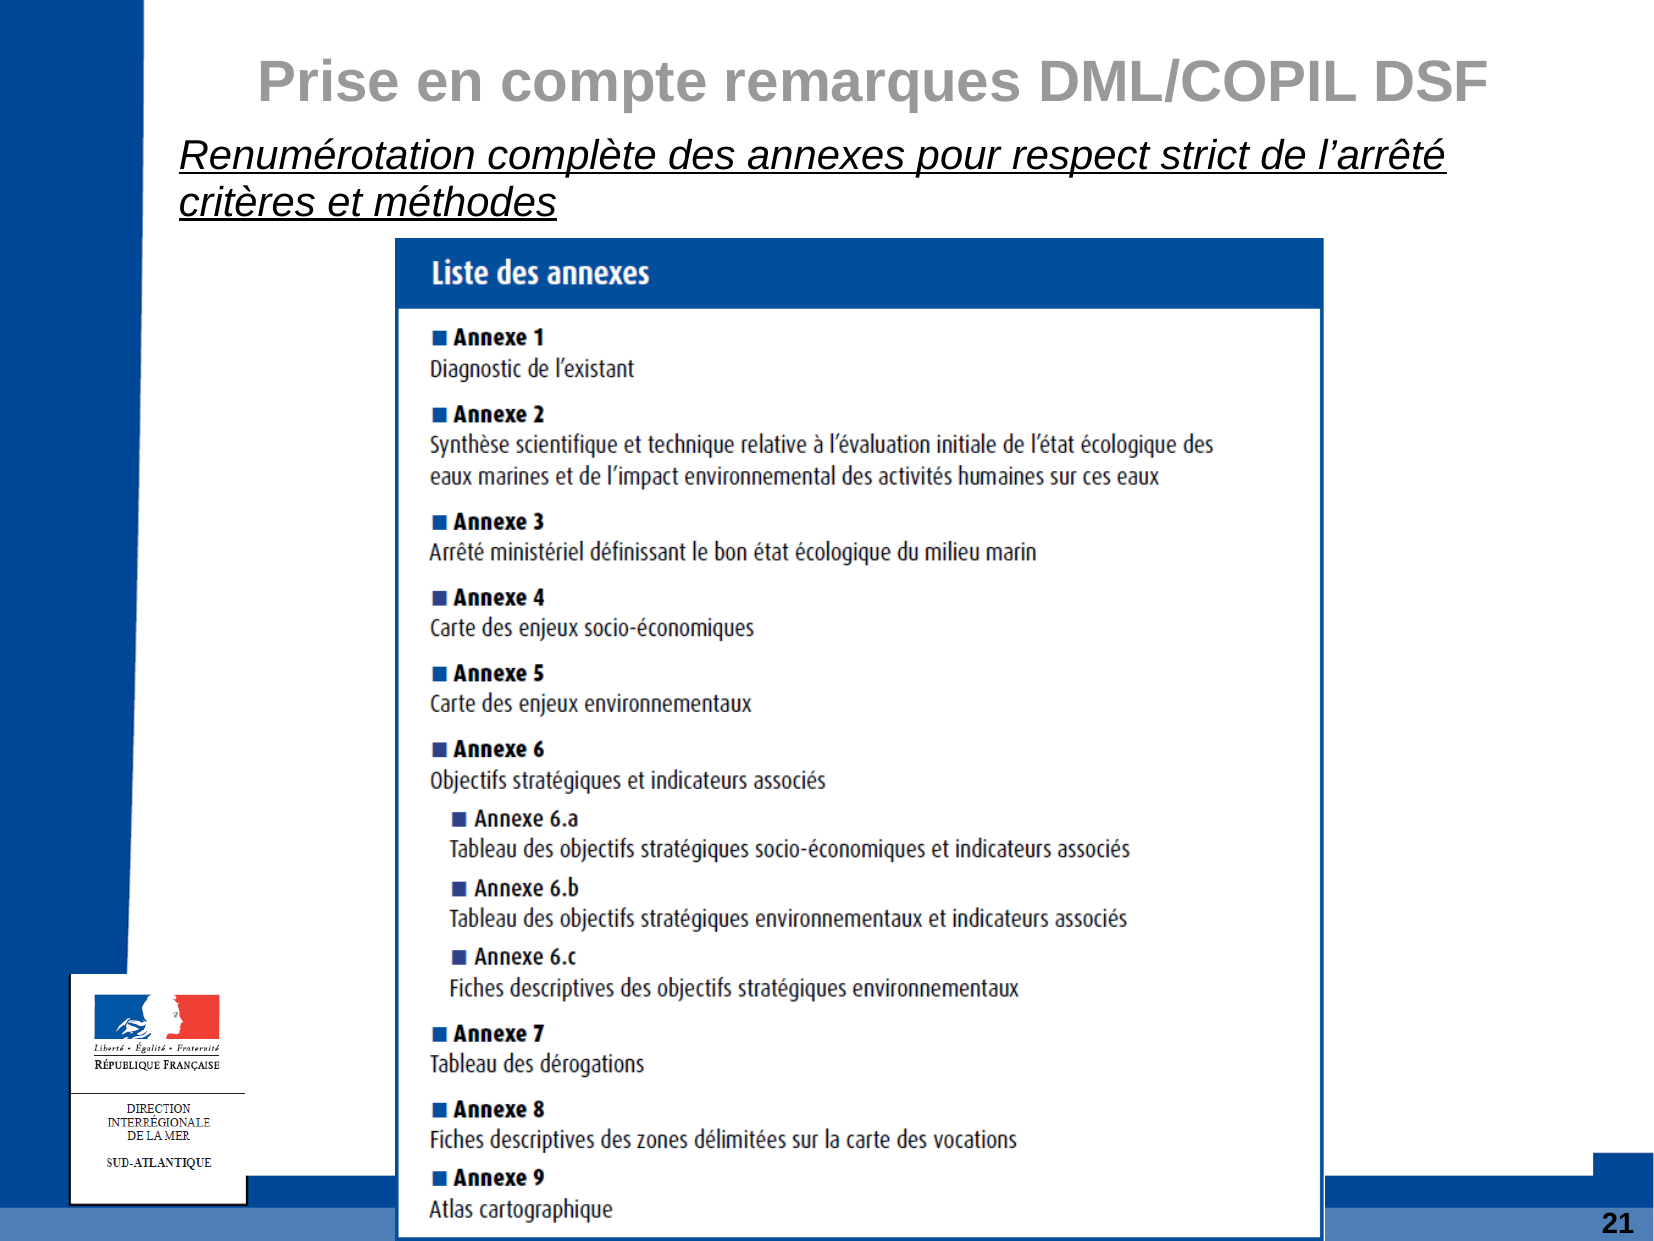

Prise en compte remarques DML/COPIL DSF
Renumérotation complète des annexes pour respect strict de l’arrêté critères et méthodes